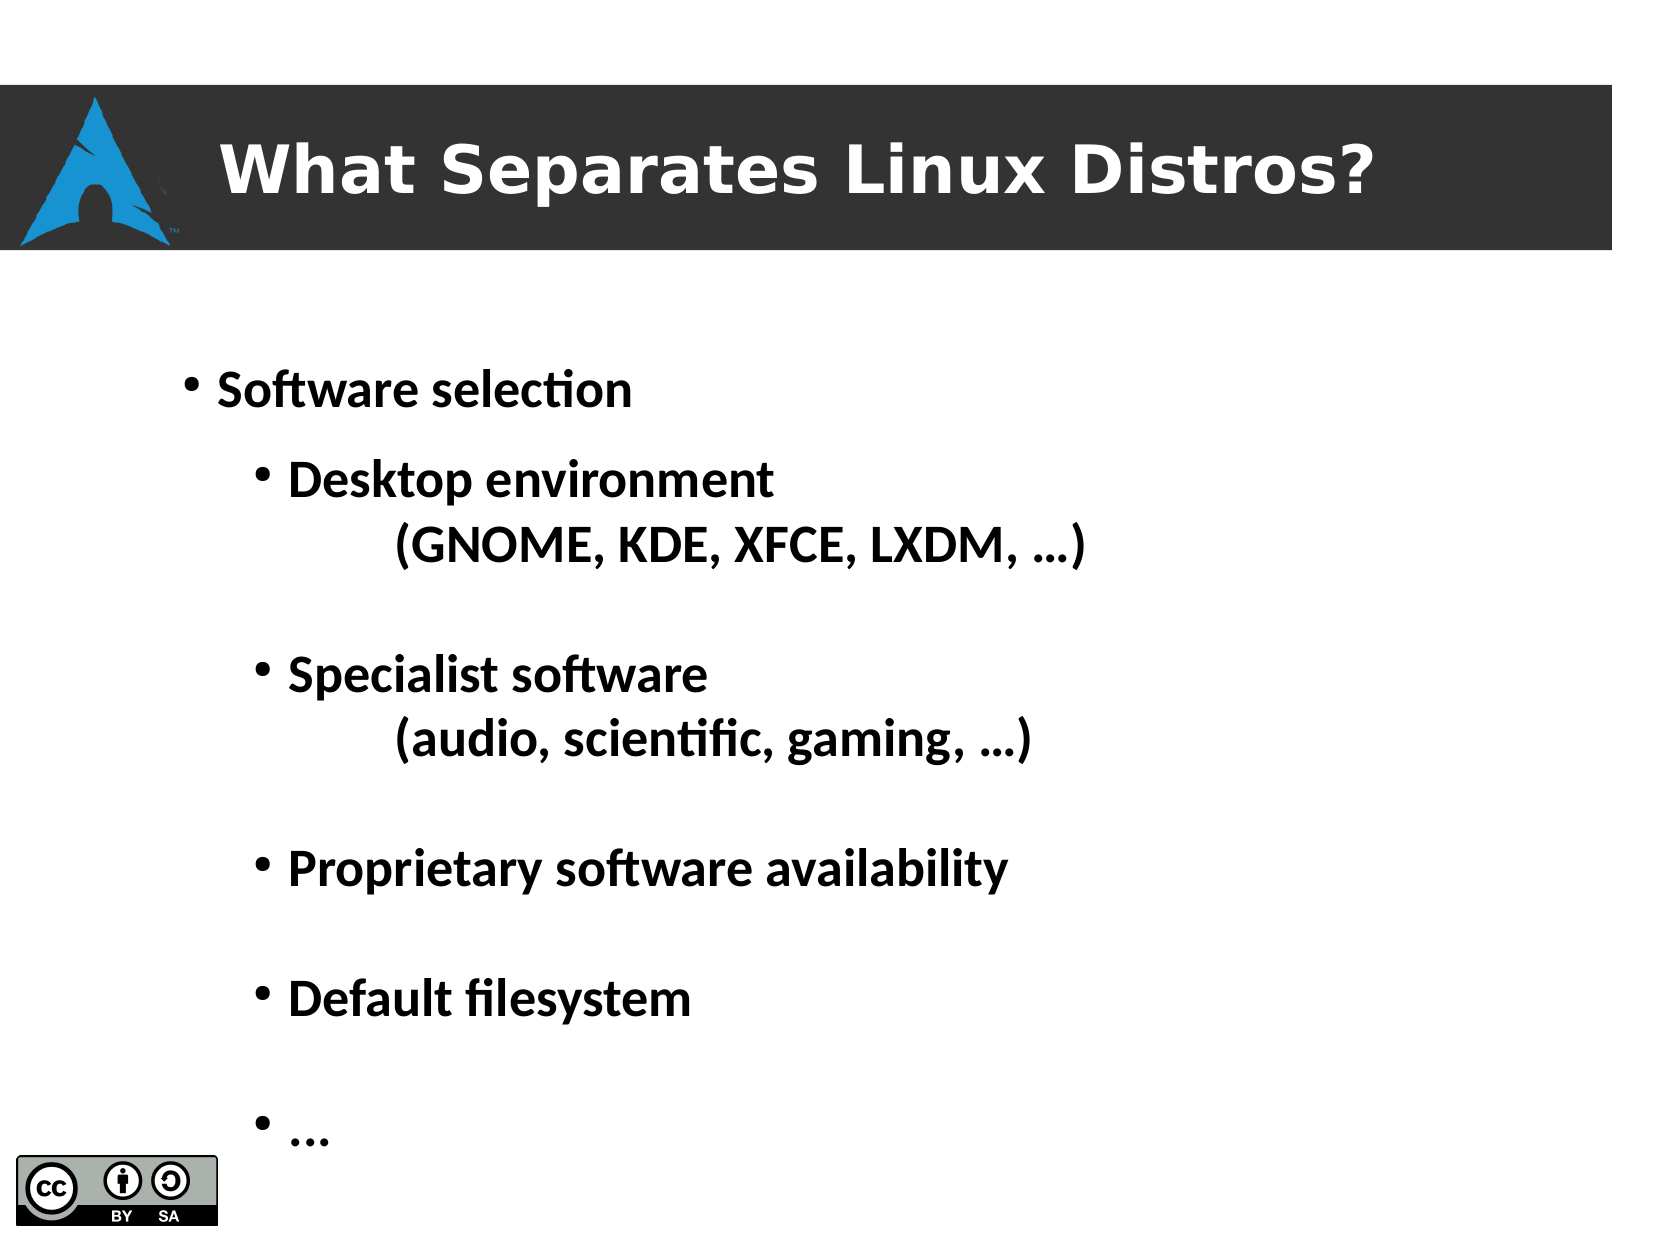

What Separates Linux Distros?
#
Software selection
Desktop environment
(GNOME, KDE, XFCE, LXDM, …)
Specialist software
(audio, scientific, gaming, …)
Proprietary software availability
Default filesystem
...